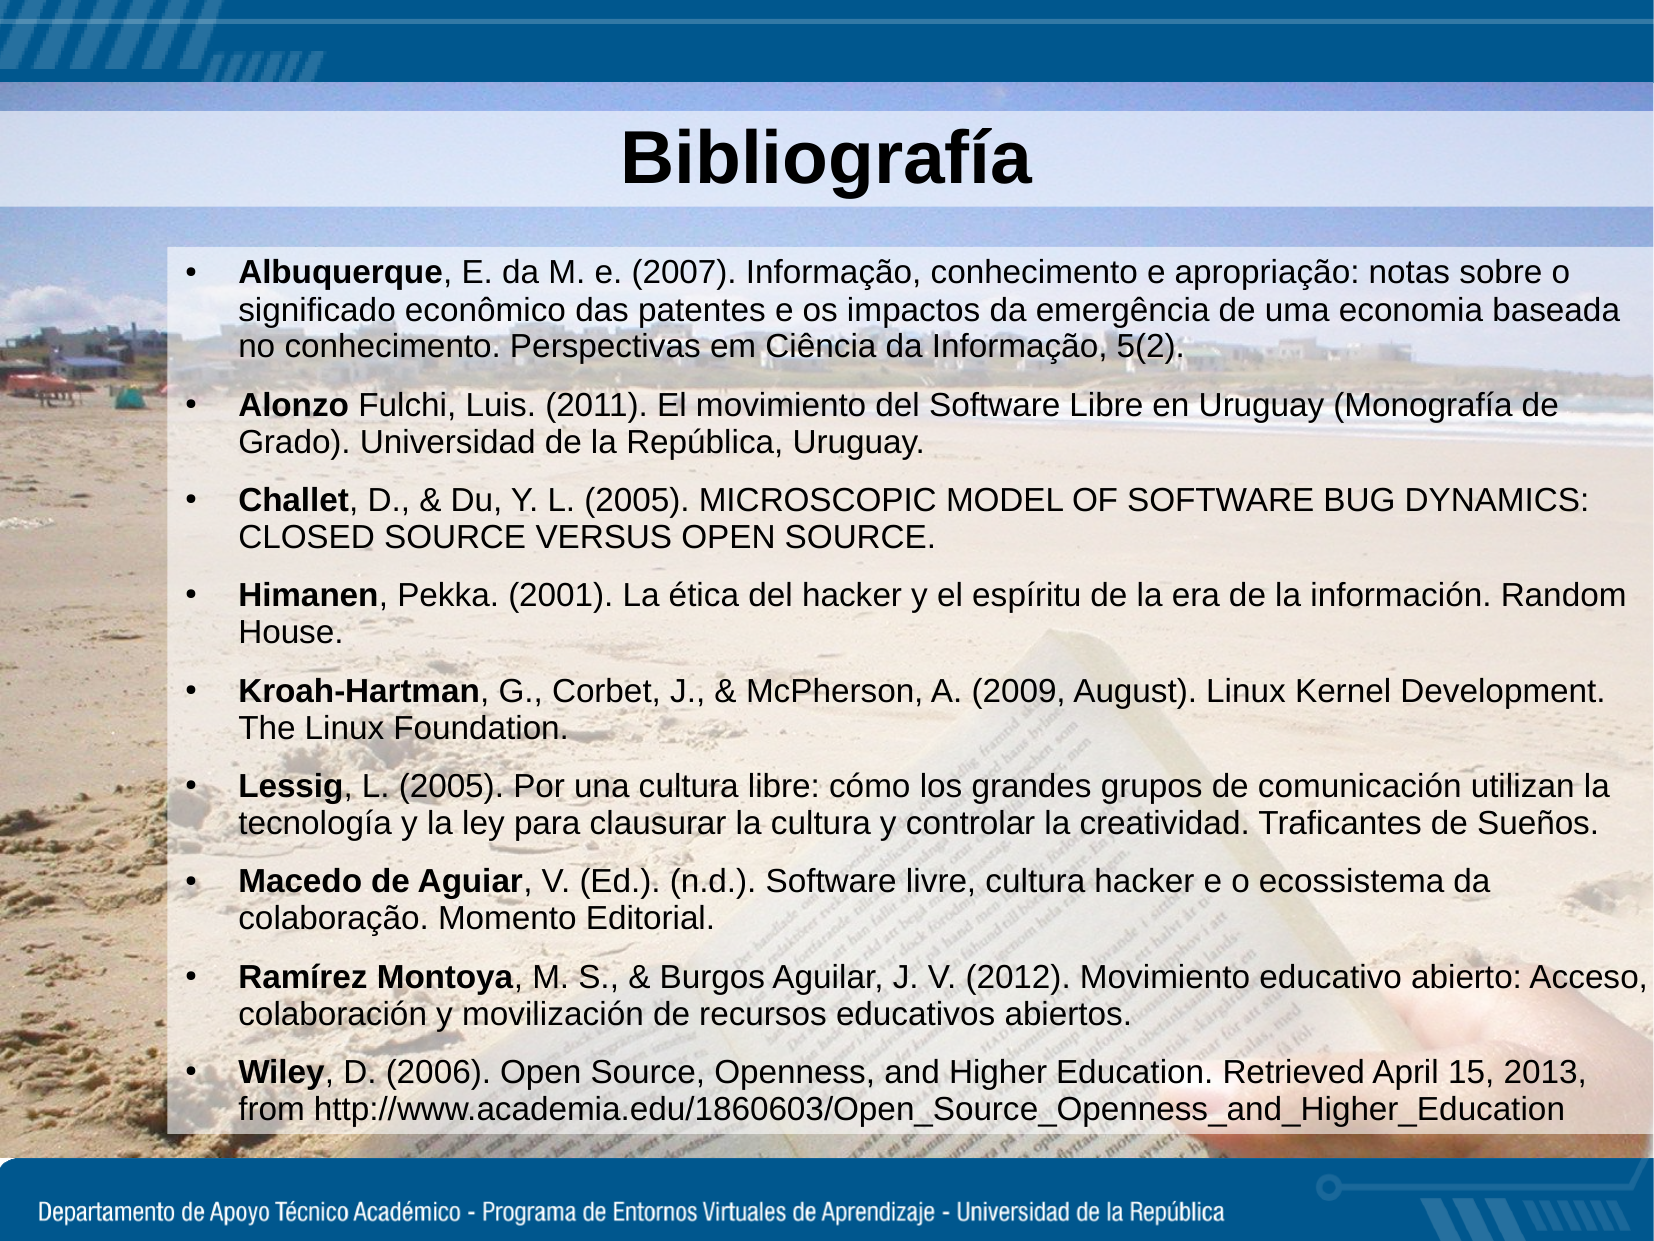

# Bibliografía
Albuquerque, E. da M. e. (2007). Informação, conhecimento e apropriação: notas sobre o significado econômico das patentes e os impactos da emergência de uma economia baseada no conhecimento. Perspectivas em Ciência da Informação, 5(2).
Alonzo Fulchi, Luis. (2011). El movimiento del Software Libre en Uruguay (Monografía de Grado). Universidad de la República, Uruguay.
Challet, D., & Du, Y. L. (2005). MICROSCOPIC MODEL OF SOFTWARE BUG DYNAMICS: CLOSED SOURCE VERSUS OPEN SOURCE.
Himanen, Pekka. (2001). La ética del hacker y el espíritu de la era de la información. Random House.
Kroah-Hartman, G., Corbet, J., & McPherson, A. (2009, August). Linux Kernel Development. The Linux Foundation.
Lessig, L. (2005). Por una cultura libre: cómo los grandes grupos de comunicación utilizan la tecnología y la ley para clausurar la cultura y controlar la creatividad. Traficantes de Sueños.
Macedo de Aguiar, V. (Ed.). (n.d.). Software livre, cultura hacker e o ecossistema da colaboração. Momento Editorial.
Ramírez Montoya, M. S., & Burgos Aguilar, J. V. (2012). Movimiento educativo abierto: Acceso, colaboración y movilización de recursos educativos abiertos.
Wiley, D. (2006). Open Source, Openness, and Higher Education. Retrieved April 15, 2013, from http://www.academia.edu/1860603/Open_Source_Openness_and_Higher_Education